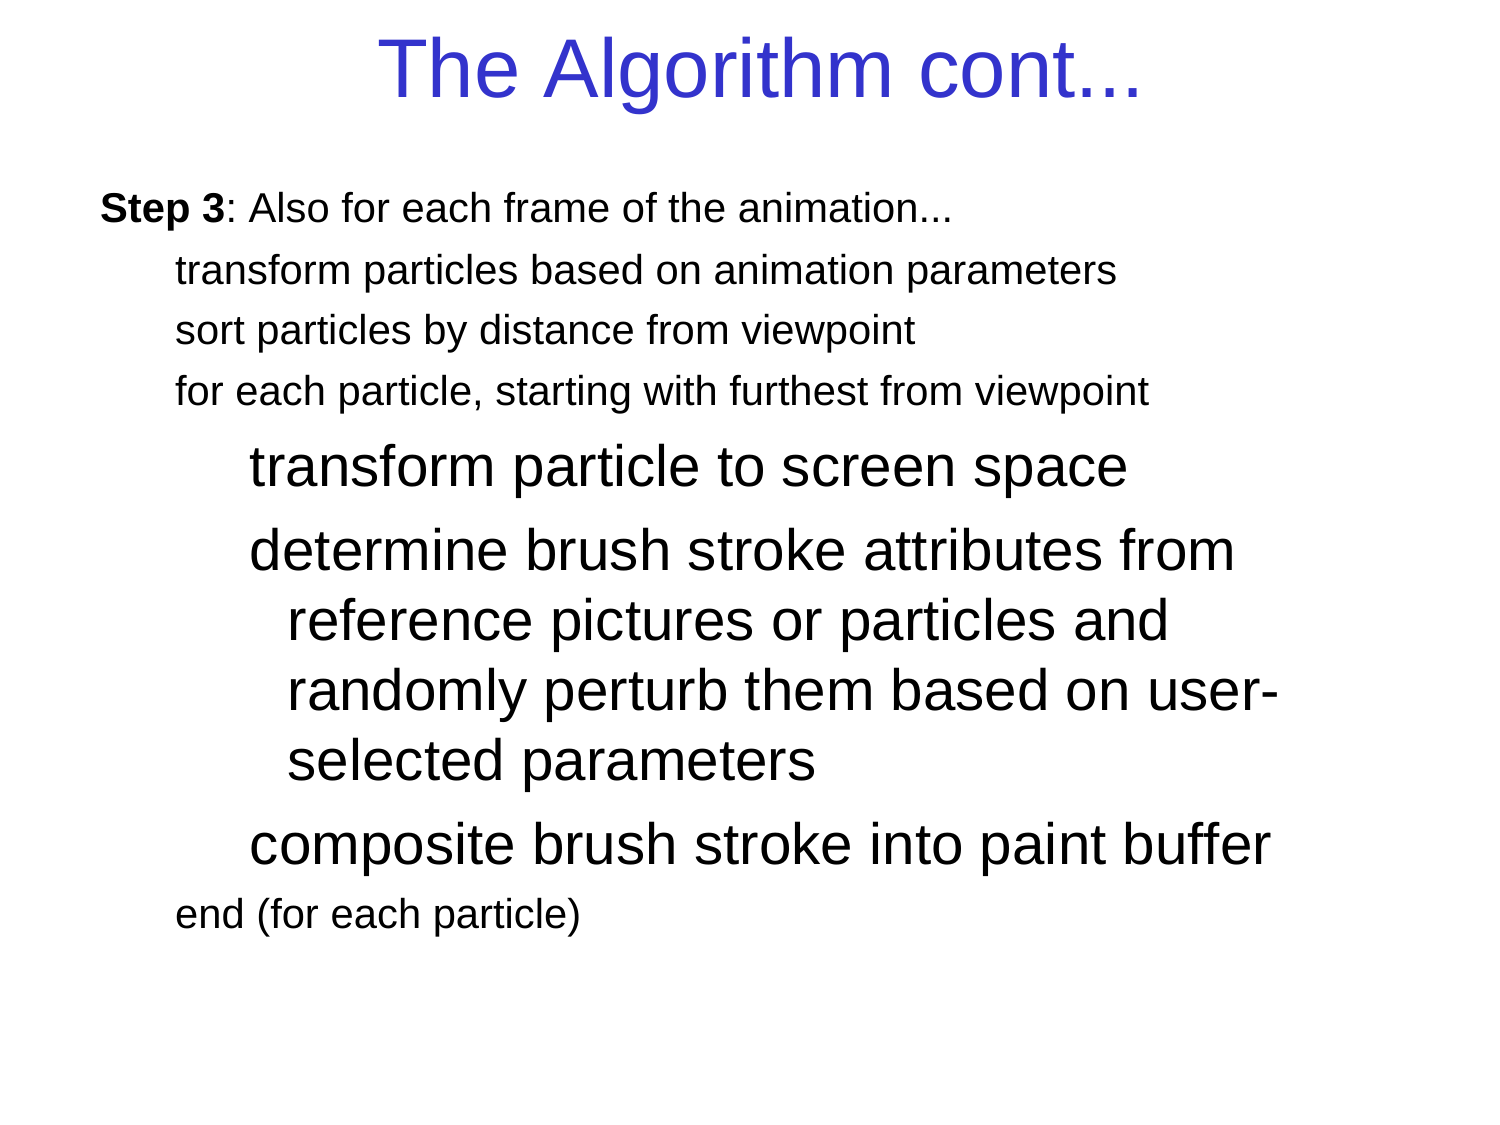

# The Algorithm cont...
Step 3: Also for each frame of the animation...
transform particles based on animation parameters
sort particles by distance from viewpoint
for each particle, starting with furthest from viewpoint
transform particle to screen space
determine brush stroke attributes from reference pictures or particles and randomly perturb them based on user-selected parameters
composite brush stroke into paint buffer
end (for each particle)